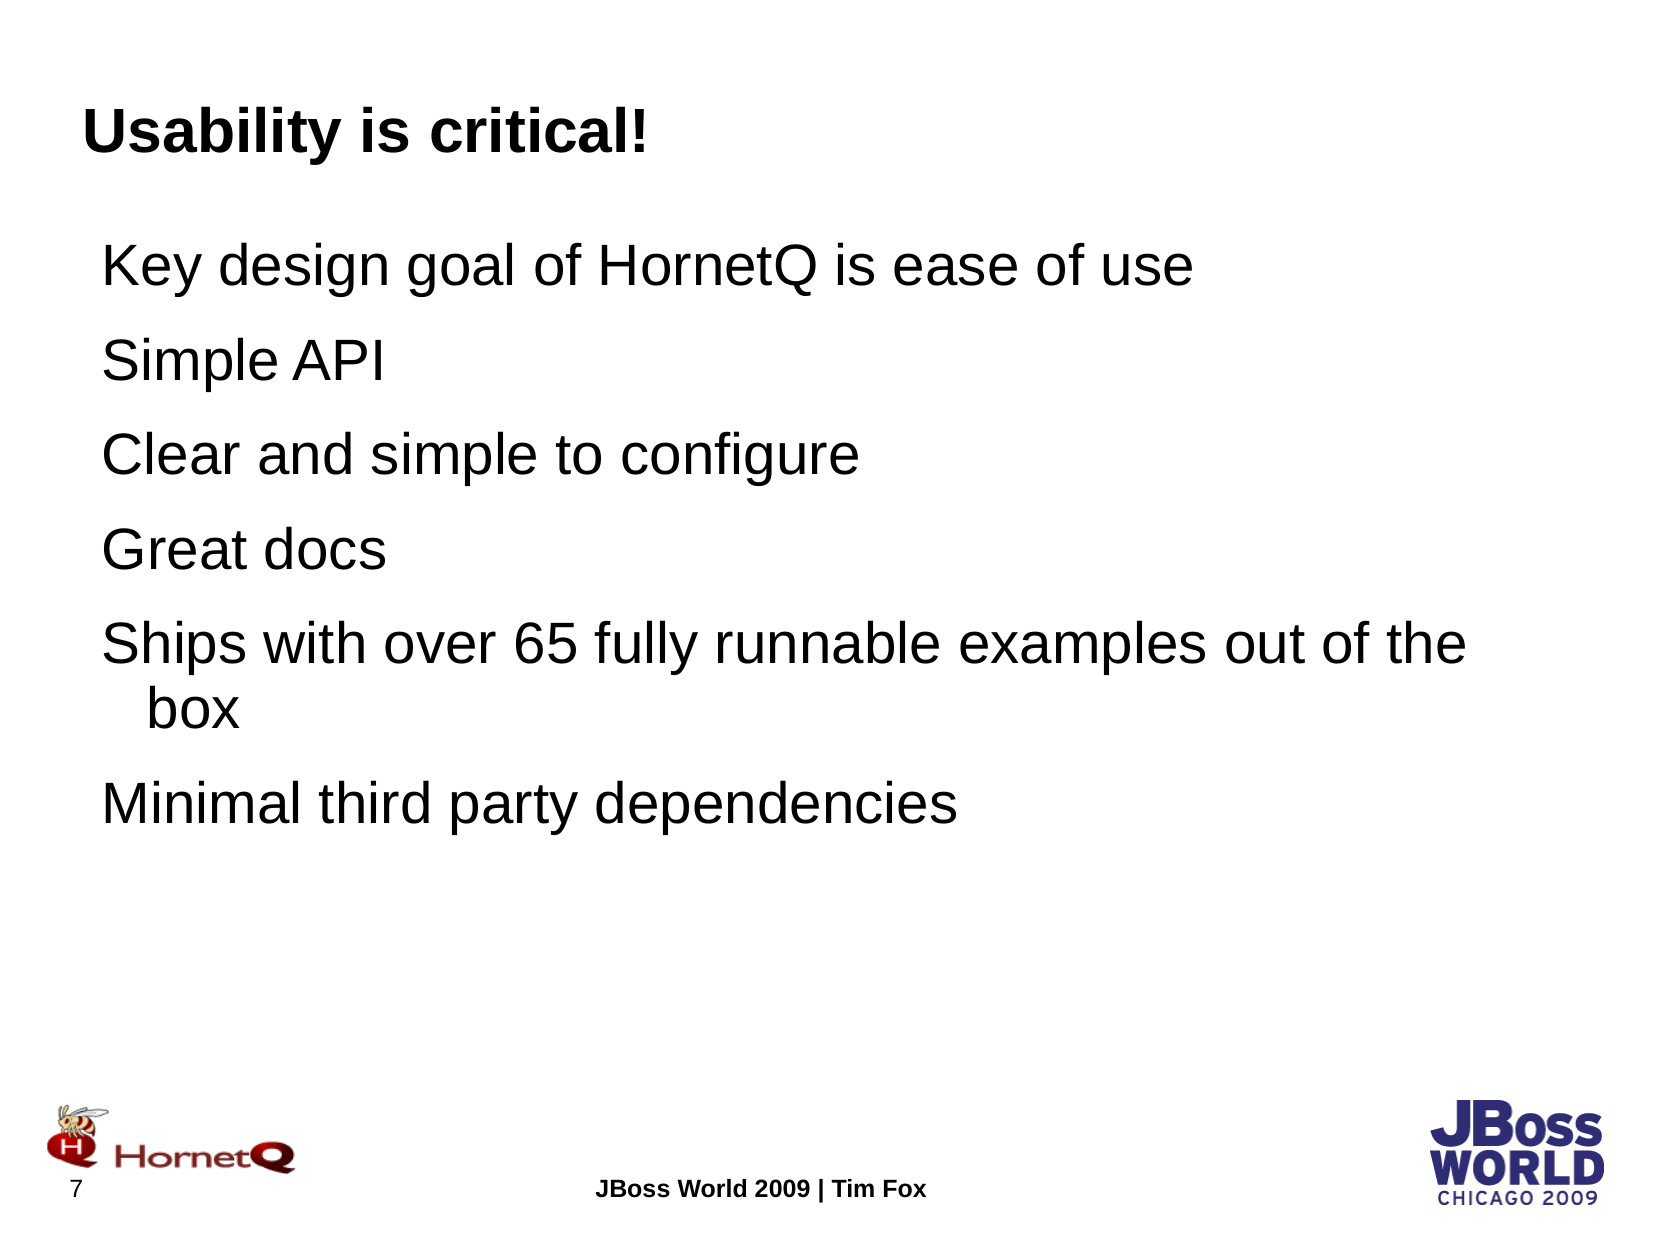

# Usability is critical!
Key design goal of HornetQ is ease of use
Simple API
Clear and simple to configure
Great docs
Ships with over 65 fully runnable examples out of the box
Minimal third party dependencies